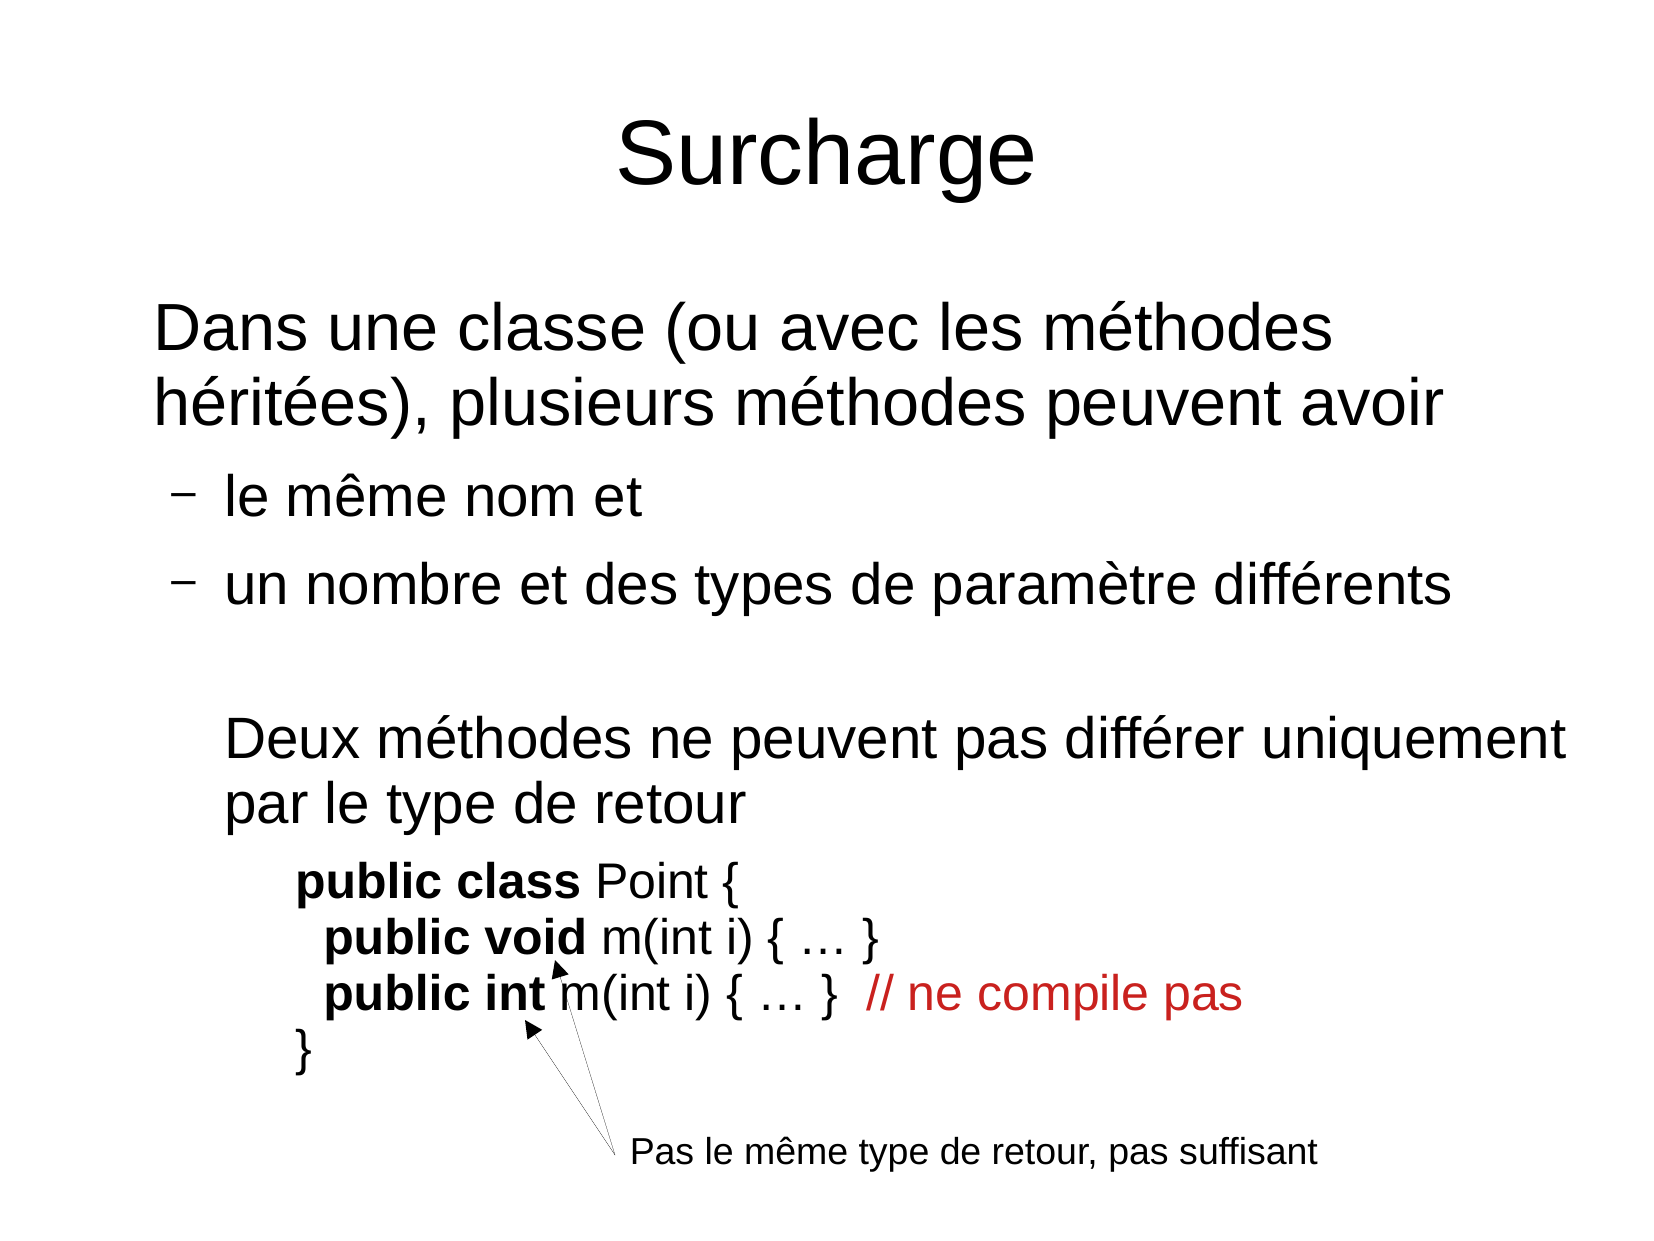

# Surcharge
Dans une classe (ou avec les méthodes héritées), plusieurs méthodes peuvent avoir
le même nom et
un nombre et des types de paramètre différents
Deux méthodes ne peuvent pas différer uniquement par le type de retour
public class Point {
 public void m(int i) { … }
 public int m(int i) { … } // ne compile pas
}
Pas le même type de retour, pas suffisant